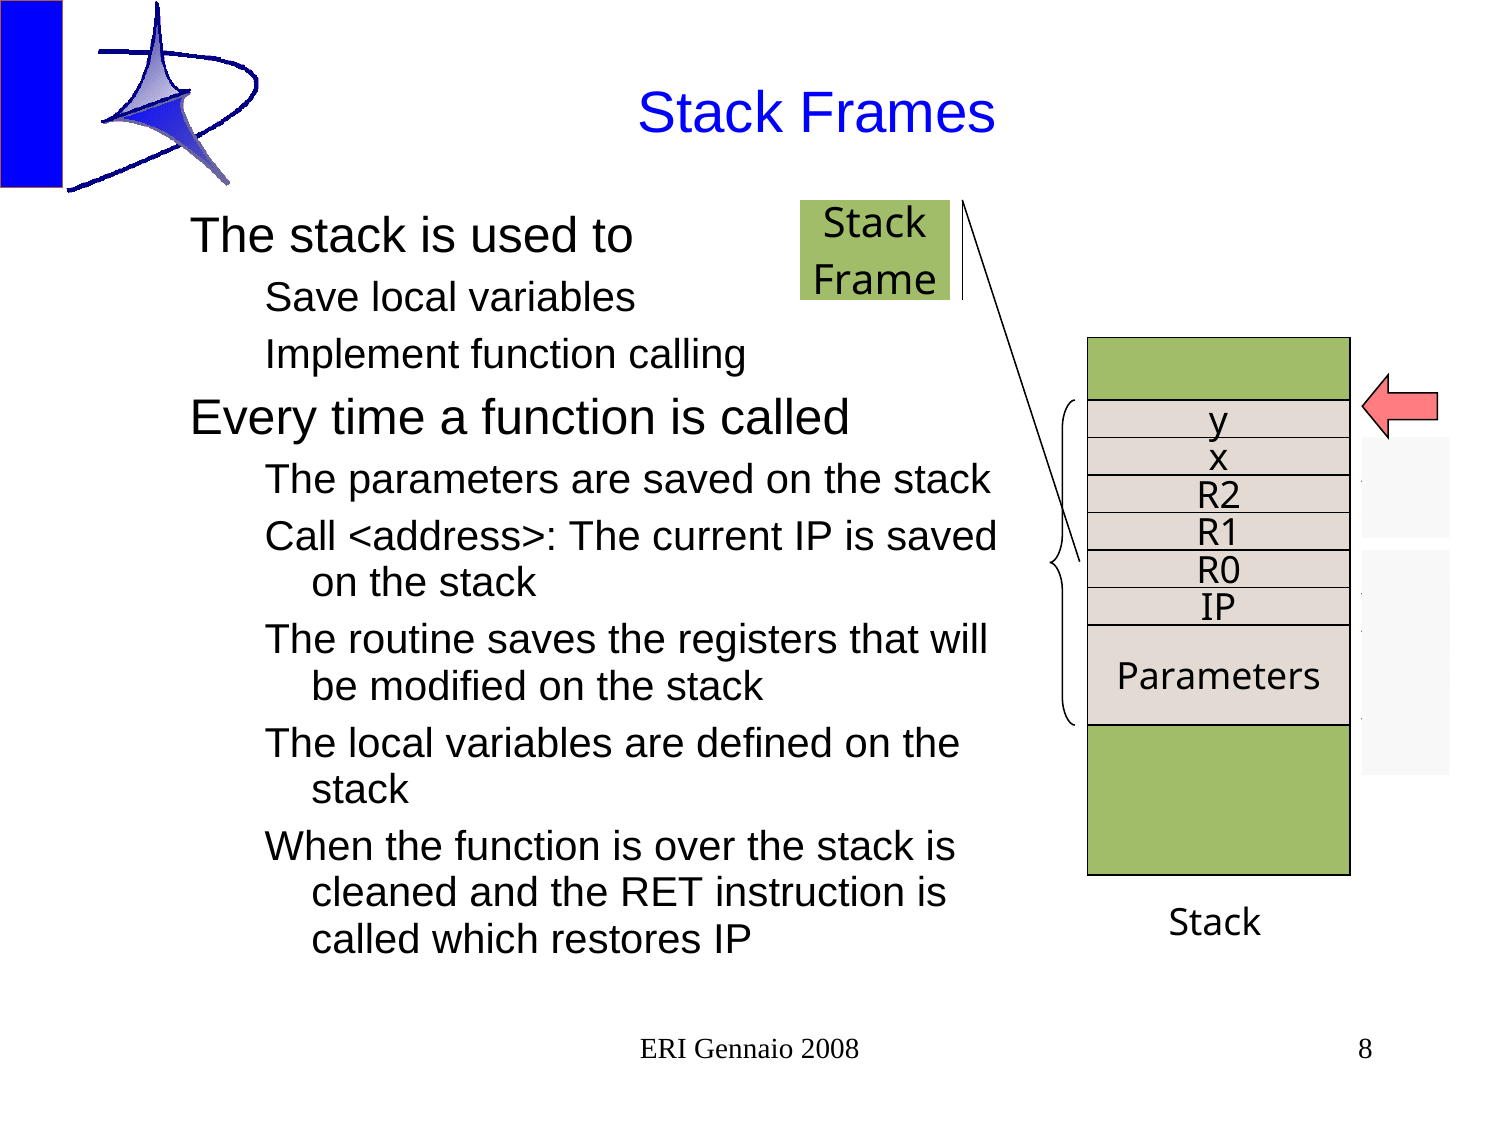

# Stack Frames
The stack is used to
Save local variables
Implement function calling
Every time a function is called
The parameters are saved on the stack
Call <address>: The current IP is saved on the stack
The routine saves the registers that will be modified on the stack
The local variables are defined on the stack
When the function is over the stack is cleaned and the RET instruction is called which restores IP
Stack
Frame
y
x
R2
R1
R0
IP
Parameters
Stack
ERI Gennaio 2008
8